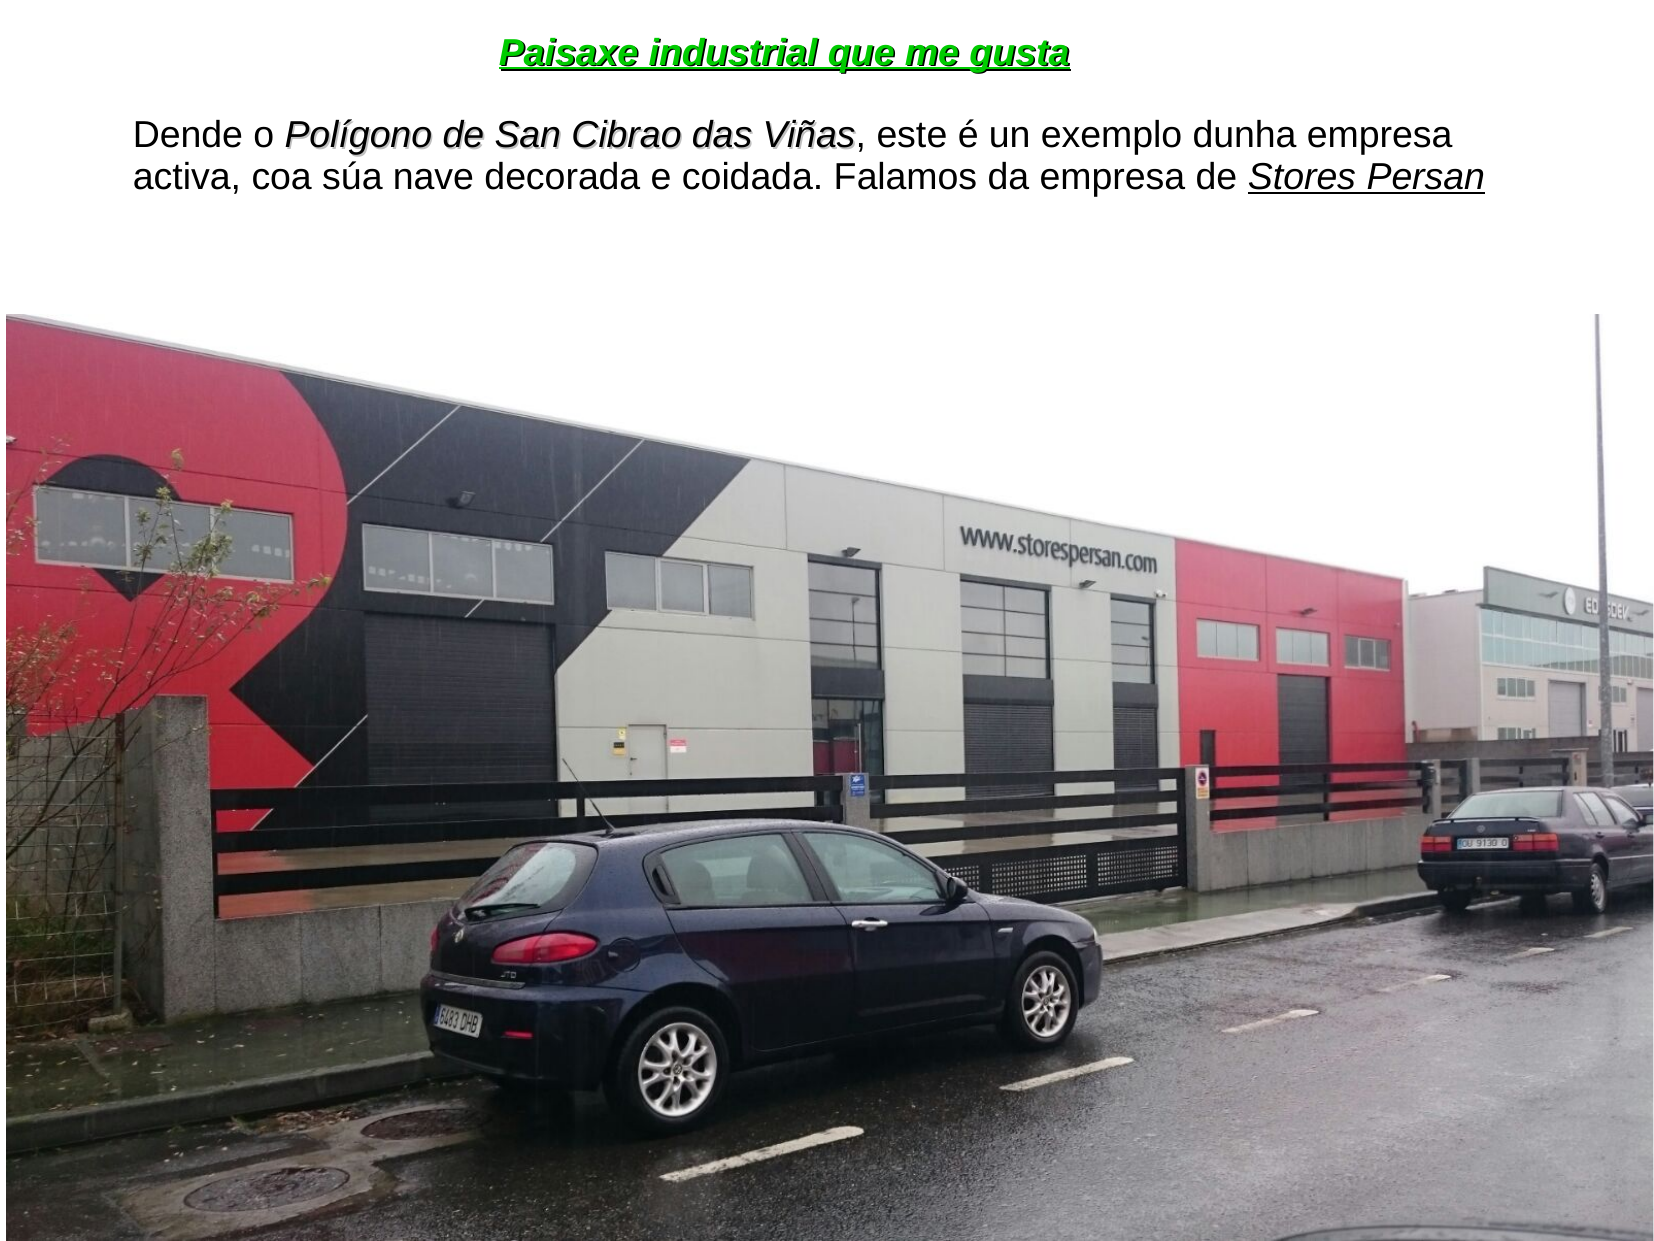

Paisaxe industrial que me gusta
Dende o Polígono de San Cibrao das Viñas, este é un exemplo dunha empresa activa, coa súa nave decorada e coidada. Falamos da empresa de Stores Persan